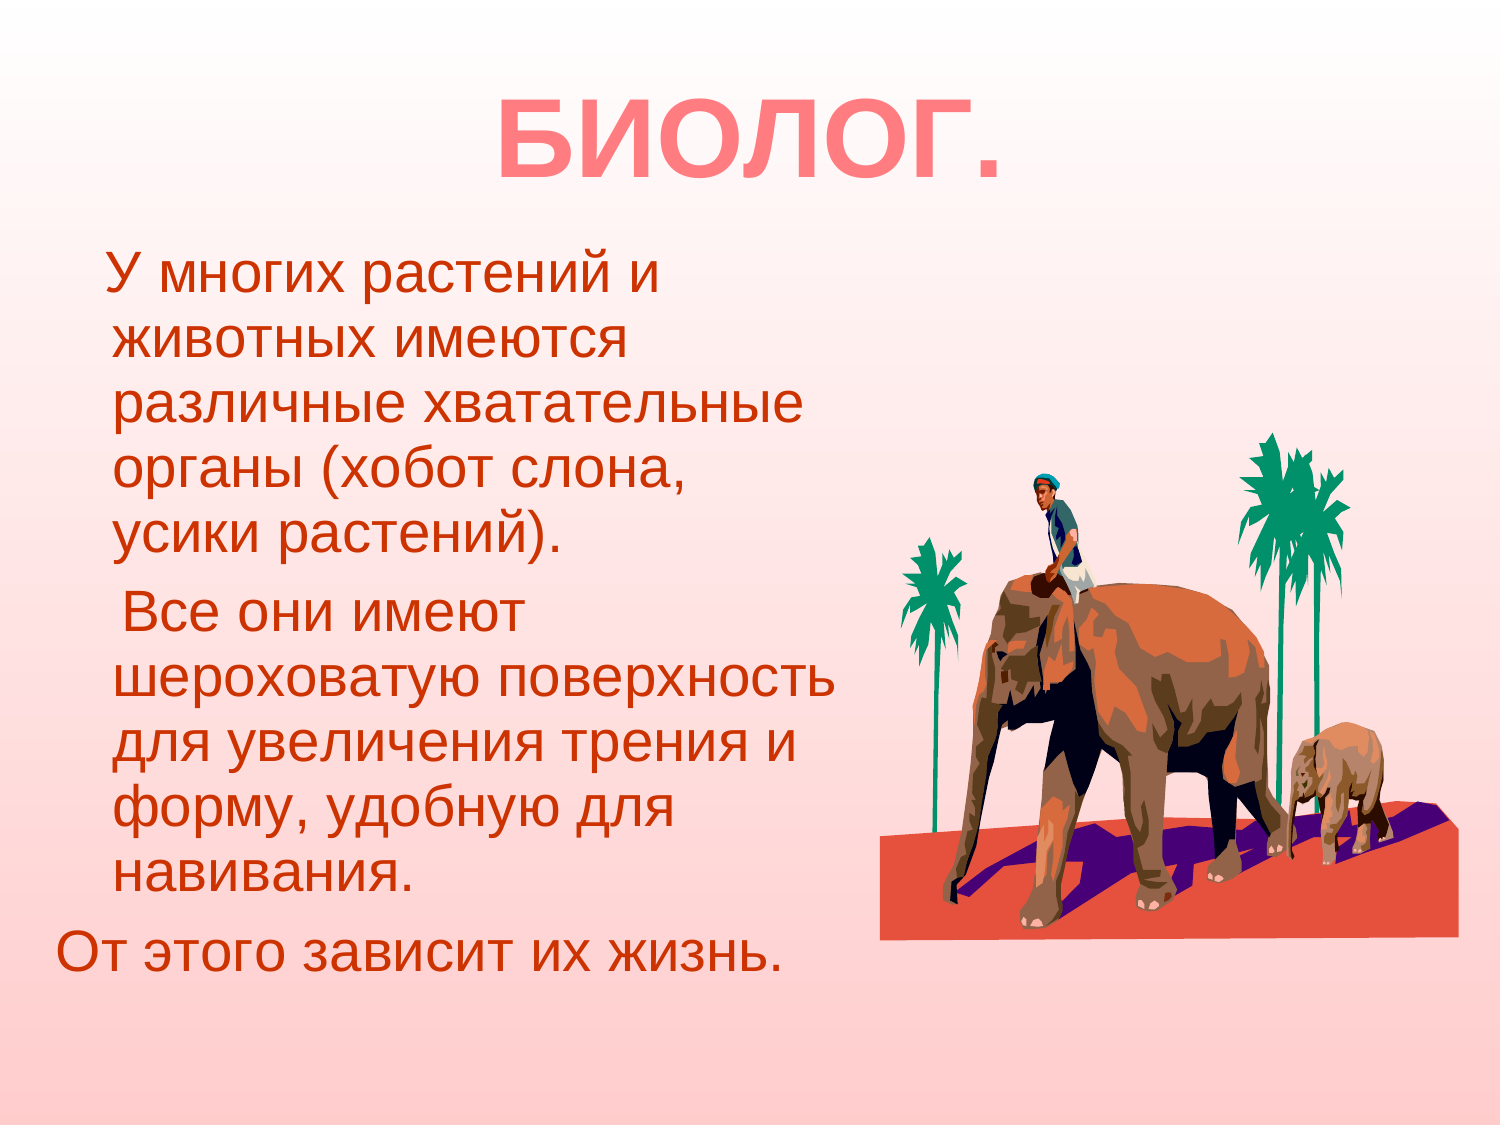

# БИОЛОГ.
 У многих растений и животных имеются различные хватательные органы (хобот слона, усики растений).
 Все они имеют шероховатую поверхность для увеличения трения и форму, удобную для навивания.
От этого зависит их жизнь.